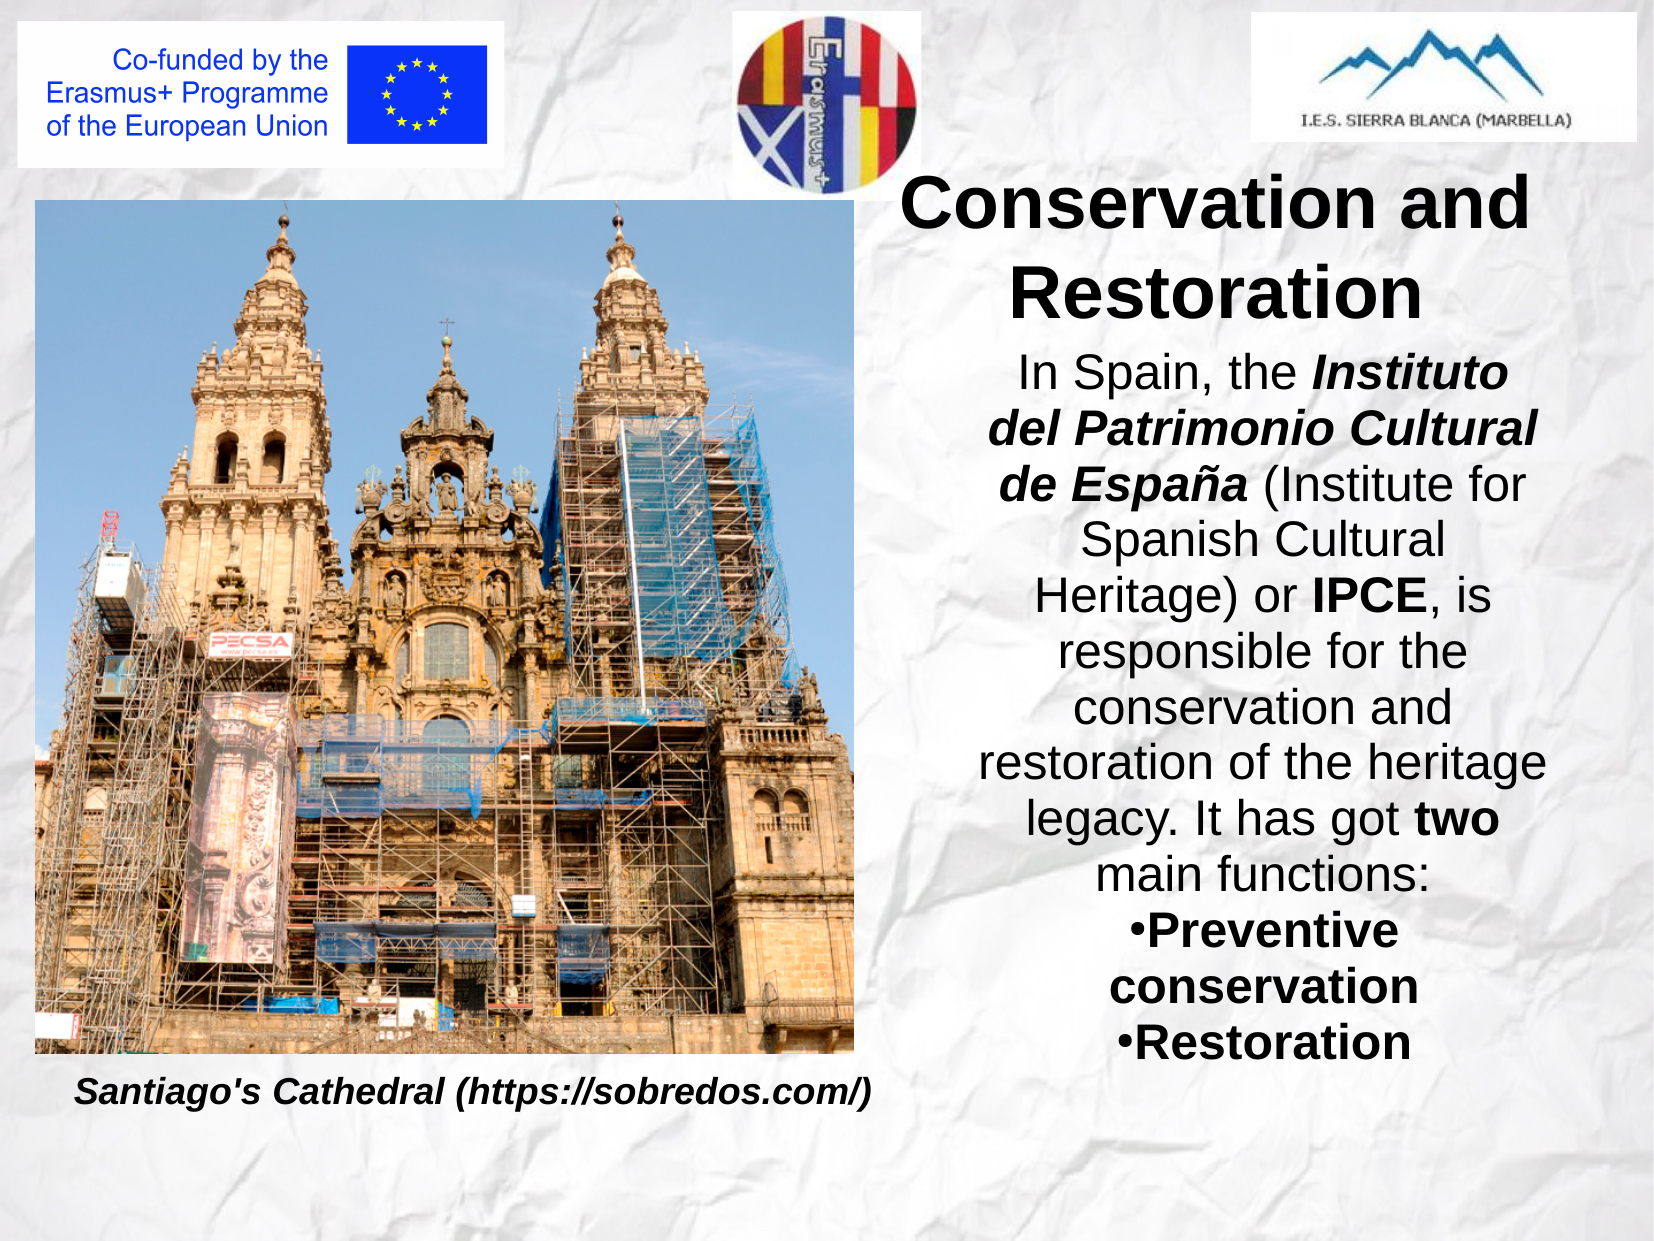

# Conservation and Restoration
In Spain, the Instituto del Patrimonio Cultural de España (Institute for Spanish Cultural Heritage) or IPCE, is responsible for the conservation and restoration of the heritage legacy. It has got two main functions:
Preventive conservation
Restoration
Santiago's Cathedral (https://sobredos.com/)